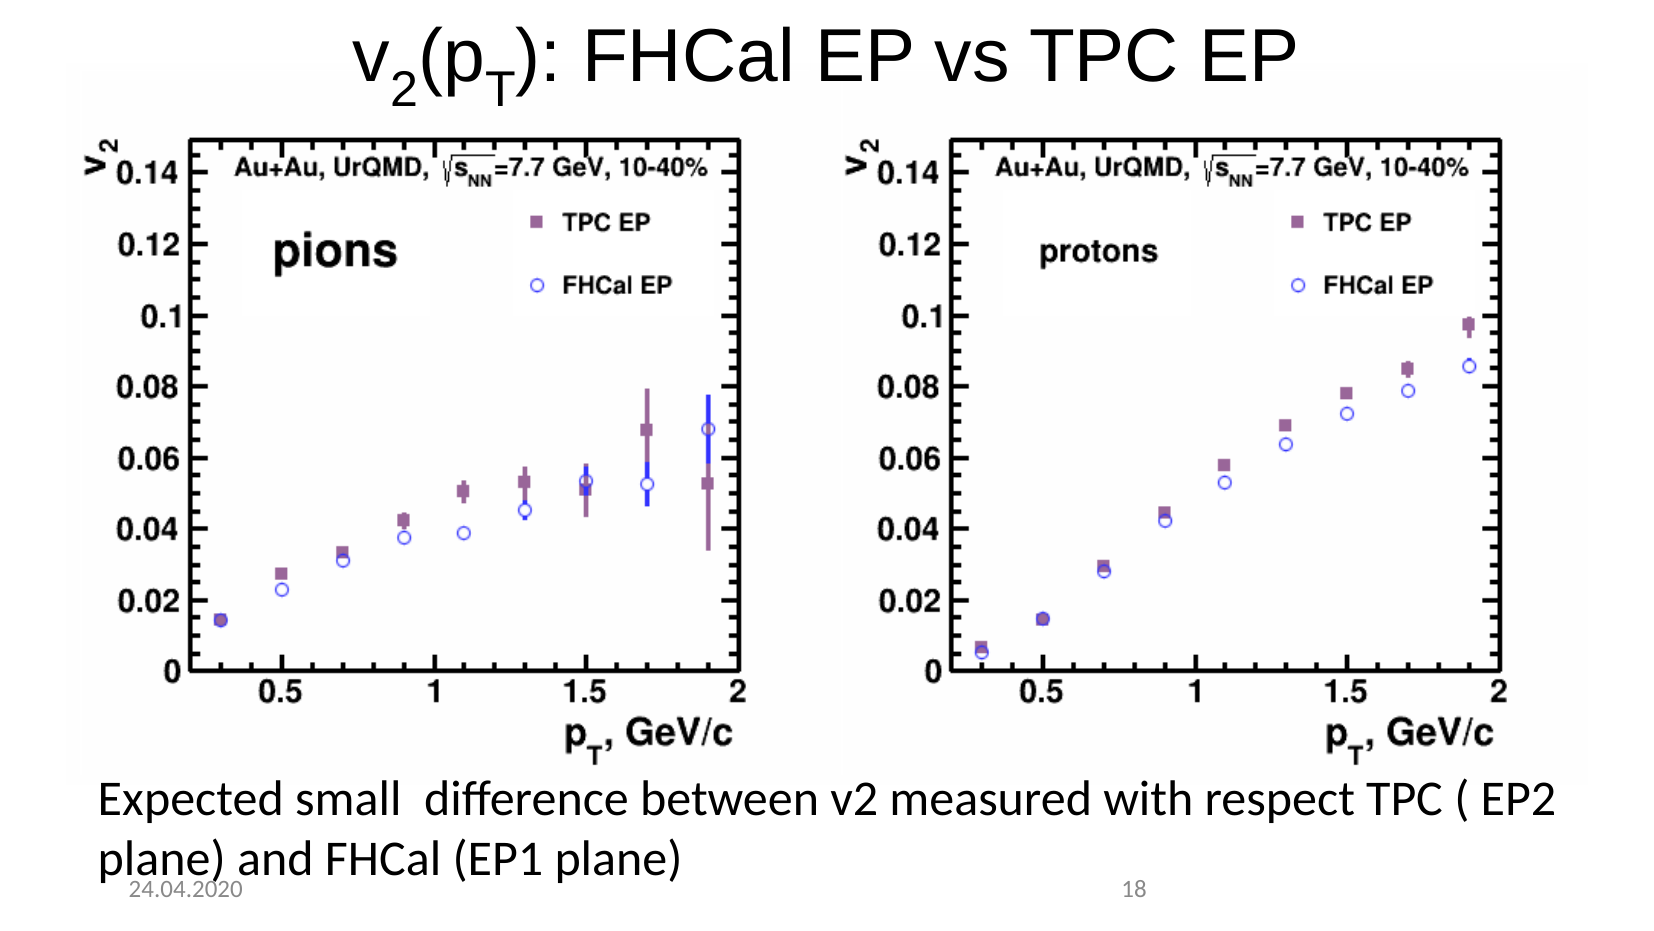

v2(pT): FHCal EP vs TPC EP
Expected small difference between v2 measured with respect TPC ( EP2 plane) and FHCal (EP1 plane)
24.04.2020